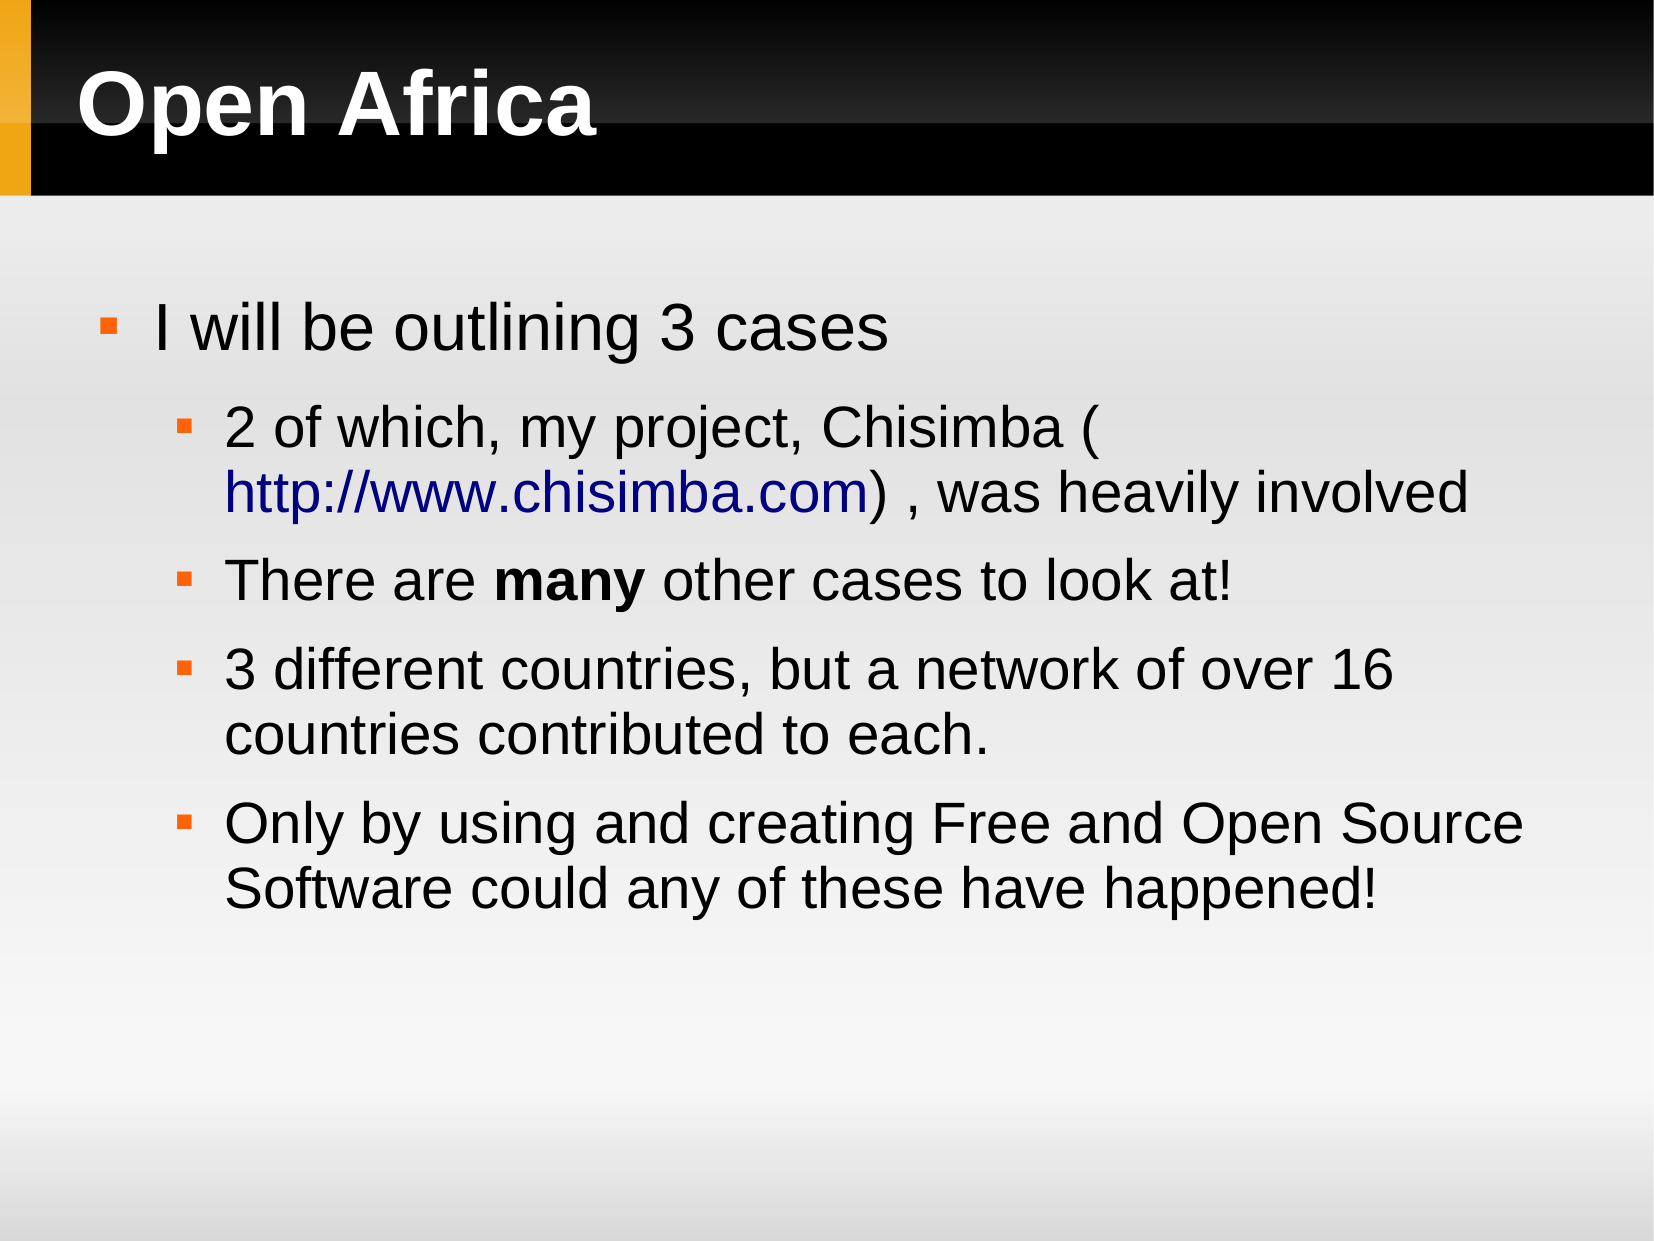

# Open Africa
I will be outlining 3 cases
2 of which, my project, Chisimba (http://www.chisimba.com) , was heavily involved
There are many other cases to look at!
3 different countries, but a network of over 16 countries contributed to each.
Only by using and creating Free and Open Source Software could any of these have happened!